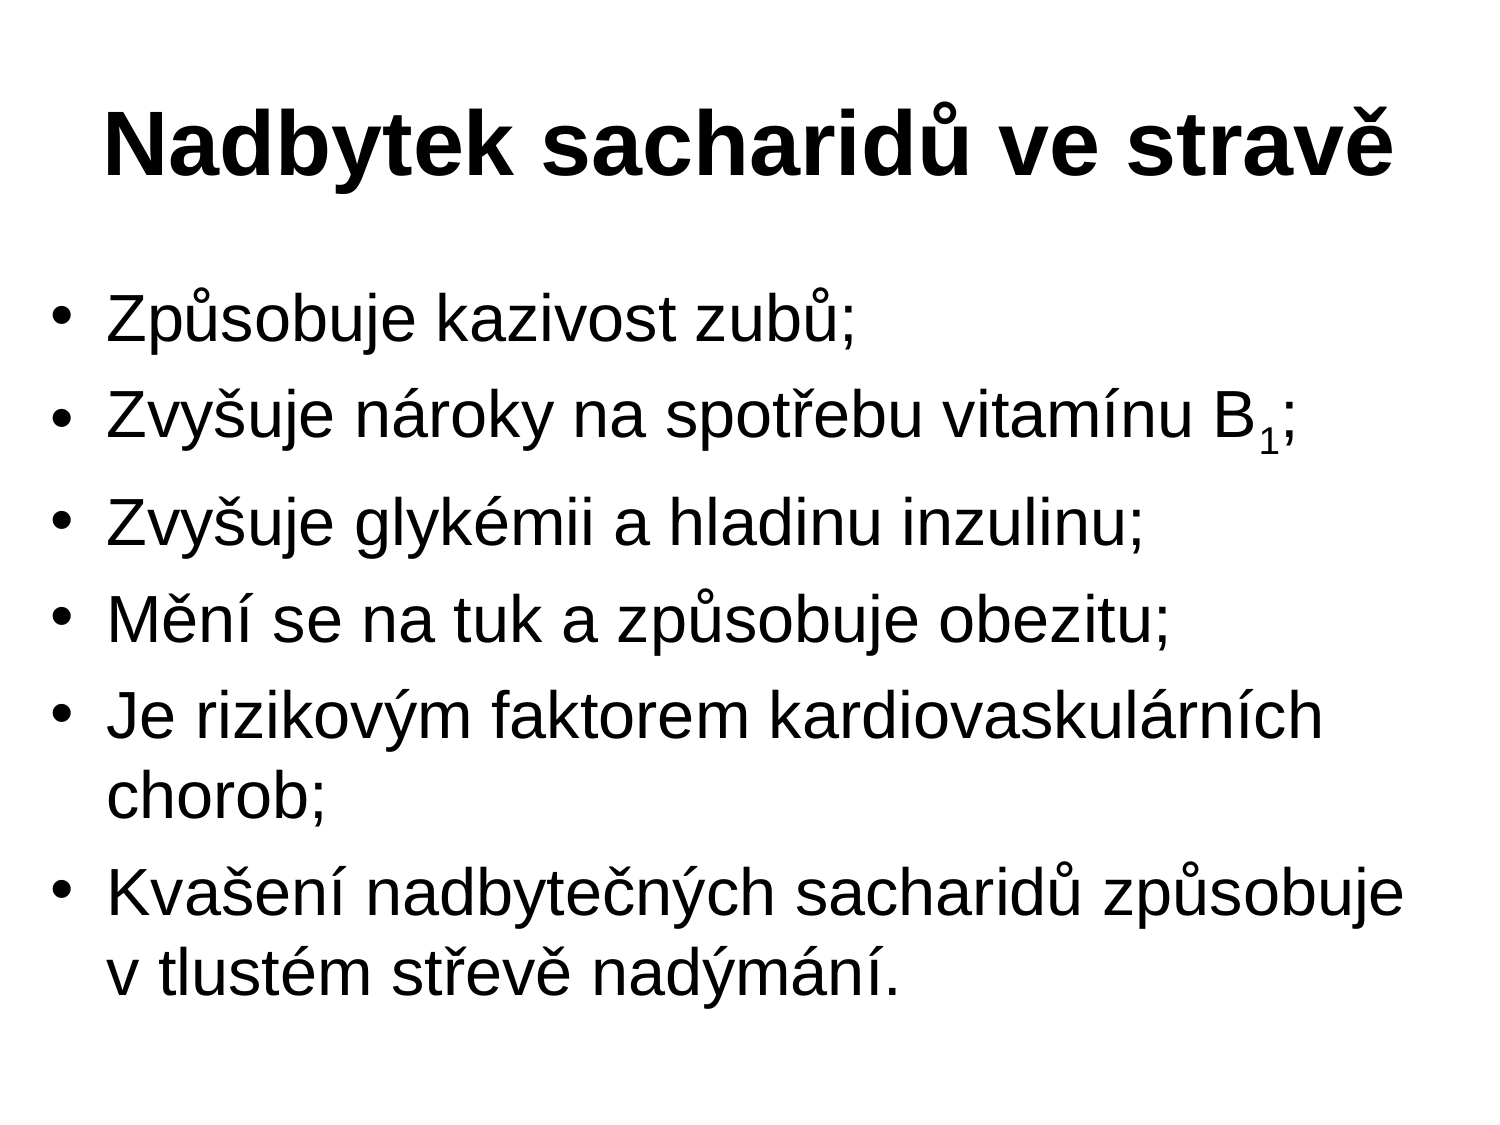

Nadbytek sacharidů ve stravě
# Způsobuje kazivost zubů;
Zvyšuje nároky na spotřebu vitamínu B1;
Zvyšuje glykémii a hladinu inzulinu;
Mění se na tuk a způsobuje obezitu;
Je rizikovým faktorem kardiovaskulárních chorob;
Kvašení nadbytečných sacharidů způsobuje v tlustém střevě nadýmání.